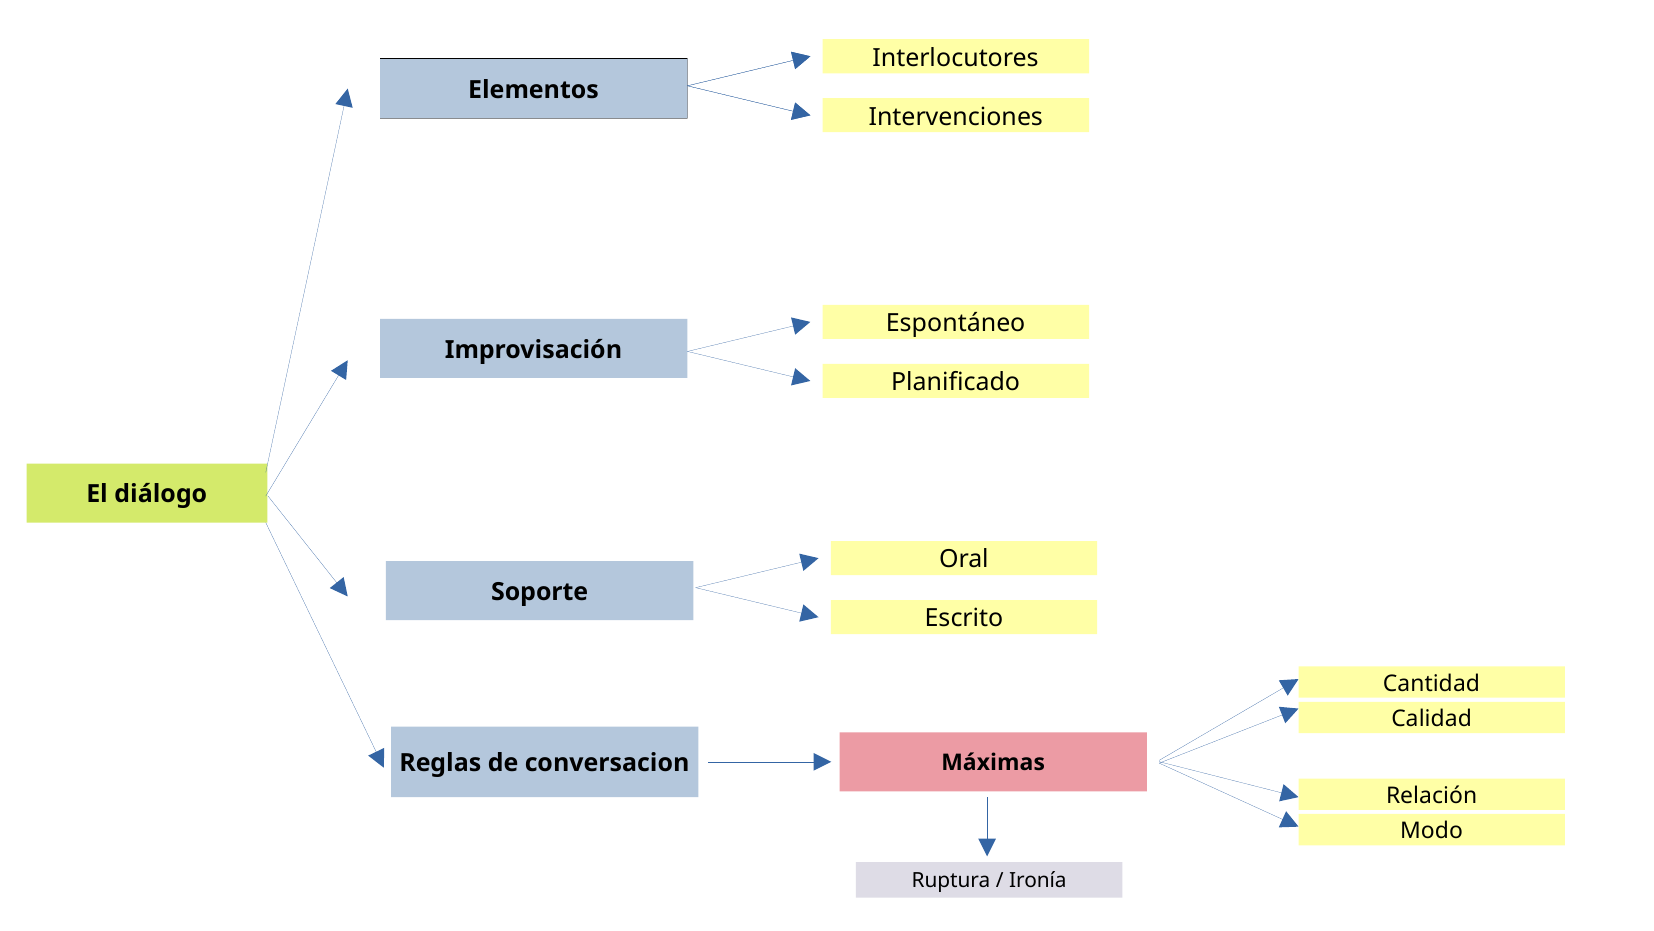

Interlocutores
Elementos
Intervenciones
Espontáneo
Improvisación
Planificado
# El diálogo
Oral
Soporte
Escrito
Cantidad
Calidad
Reglas de conversacion
Máximas
Relación
Modo
Ruptura / Ironía